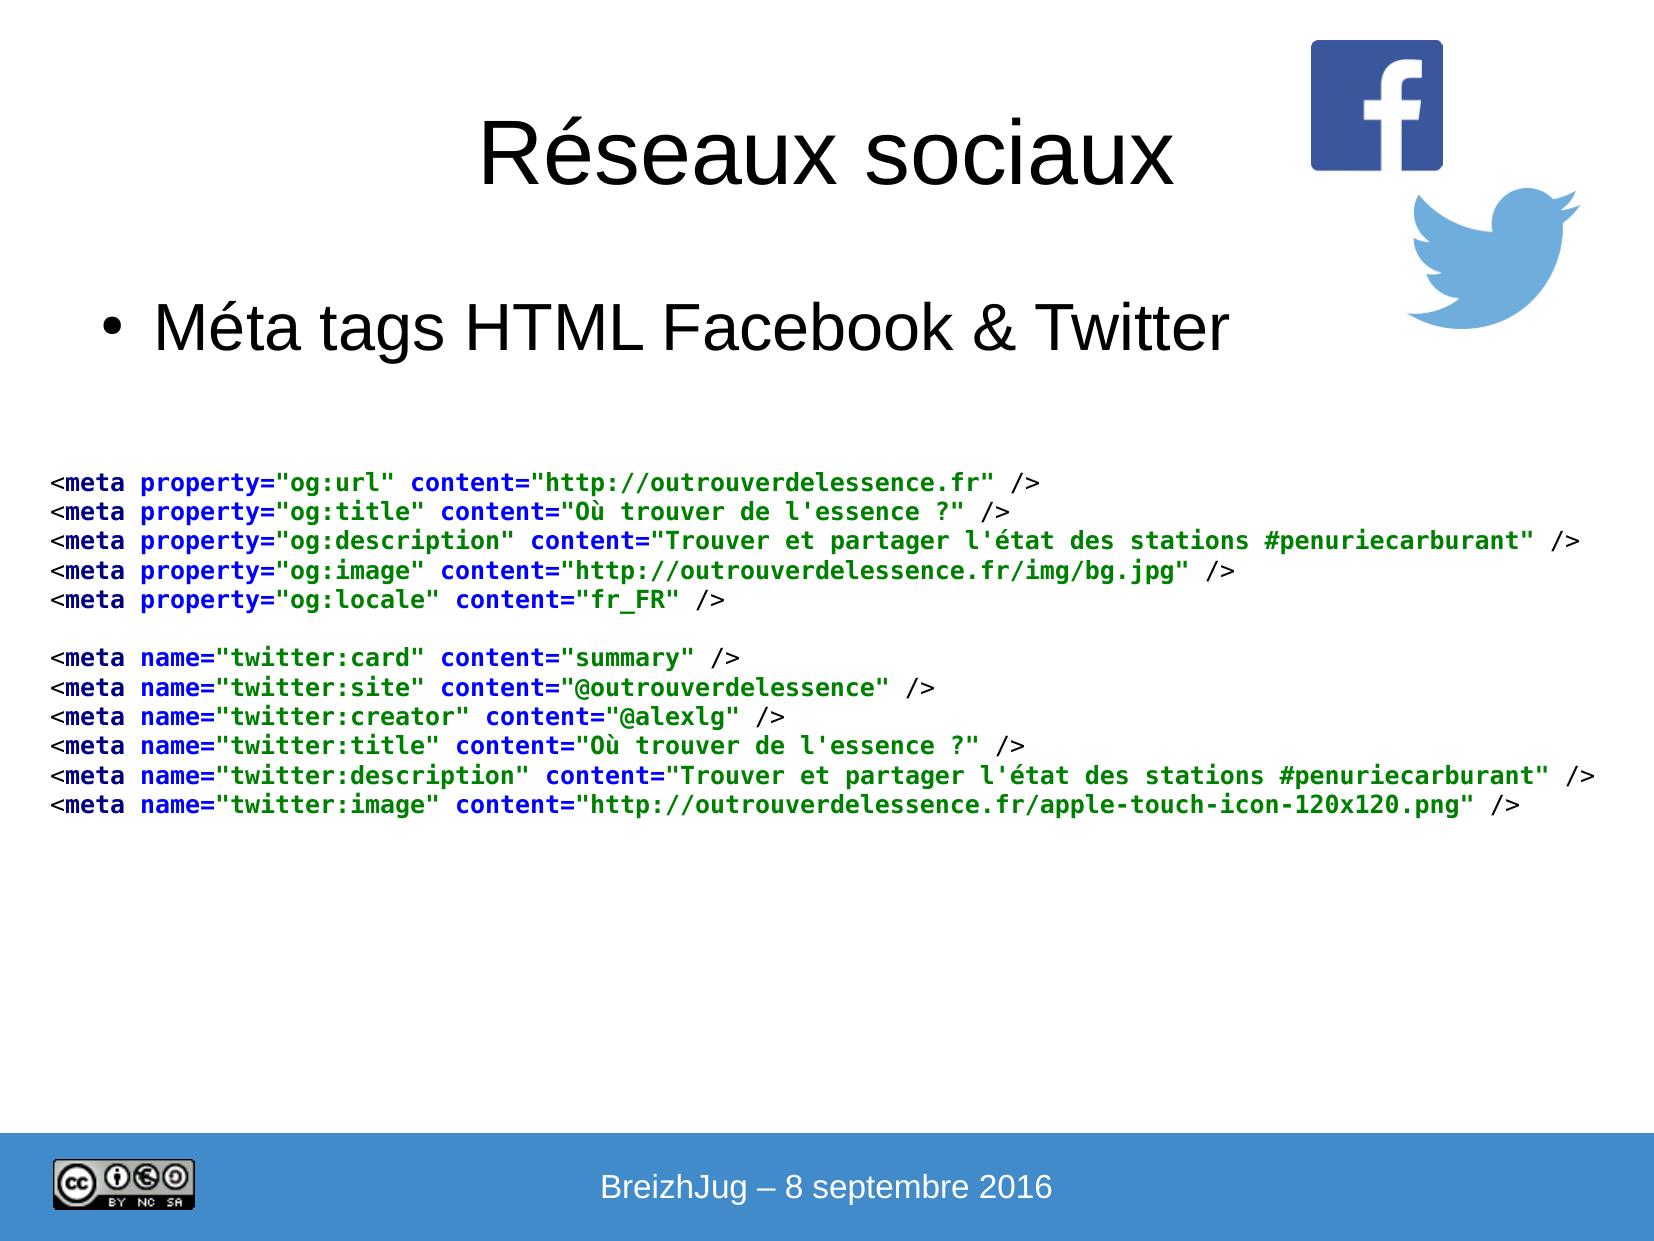

# Réseaux sociaux
Méta tags HTML Facebook & Twitter
<meta property="og:url" content="http://outrouverdelessence.fr" />
<meta property="og:title" content="Où trouver de l'essence ?" />
<meta property="og:description" content="Trouver et partager l'état des stations #penuriecarburant" />
<meta property="og:image" content="http://outrouverdelessence.fr/img/bg.jpg" />
<meta property="og:locale" content="fr_FR" />
<meta name="twitter:card" content="summary" />
<meta name="twitter:site" content="@outrouverdelessence" />
<meta name="twitter:creator" content="@alexlg" />
<meta name="twitter:title" content="Où trouver de l'essence ?" />
<meta name="twitter:description" content="Trouver et partager l'état des stations #penuriecarburant" />
<meta name="twitter:image" content="http://outrouverdelessence.fr/apple-touch-icon-120x120.png" />